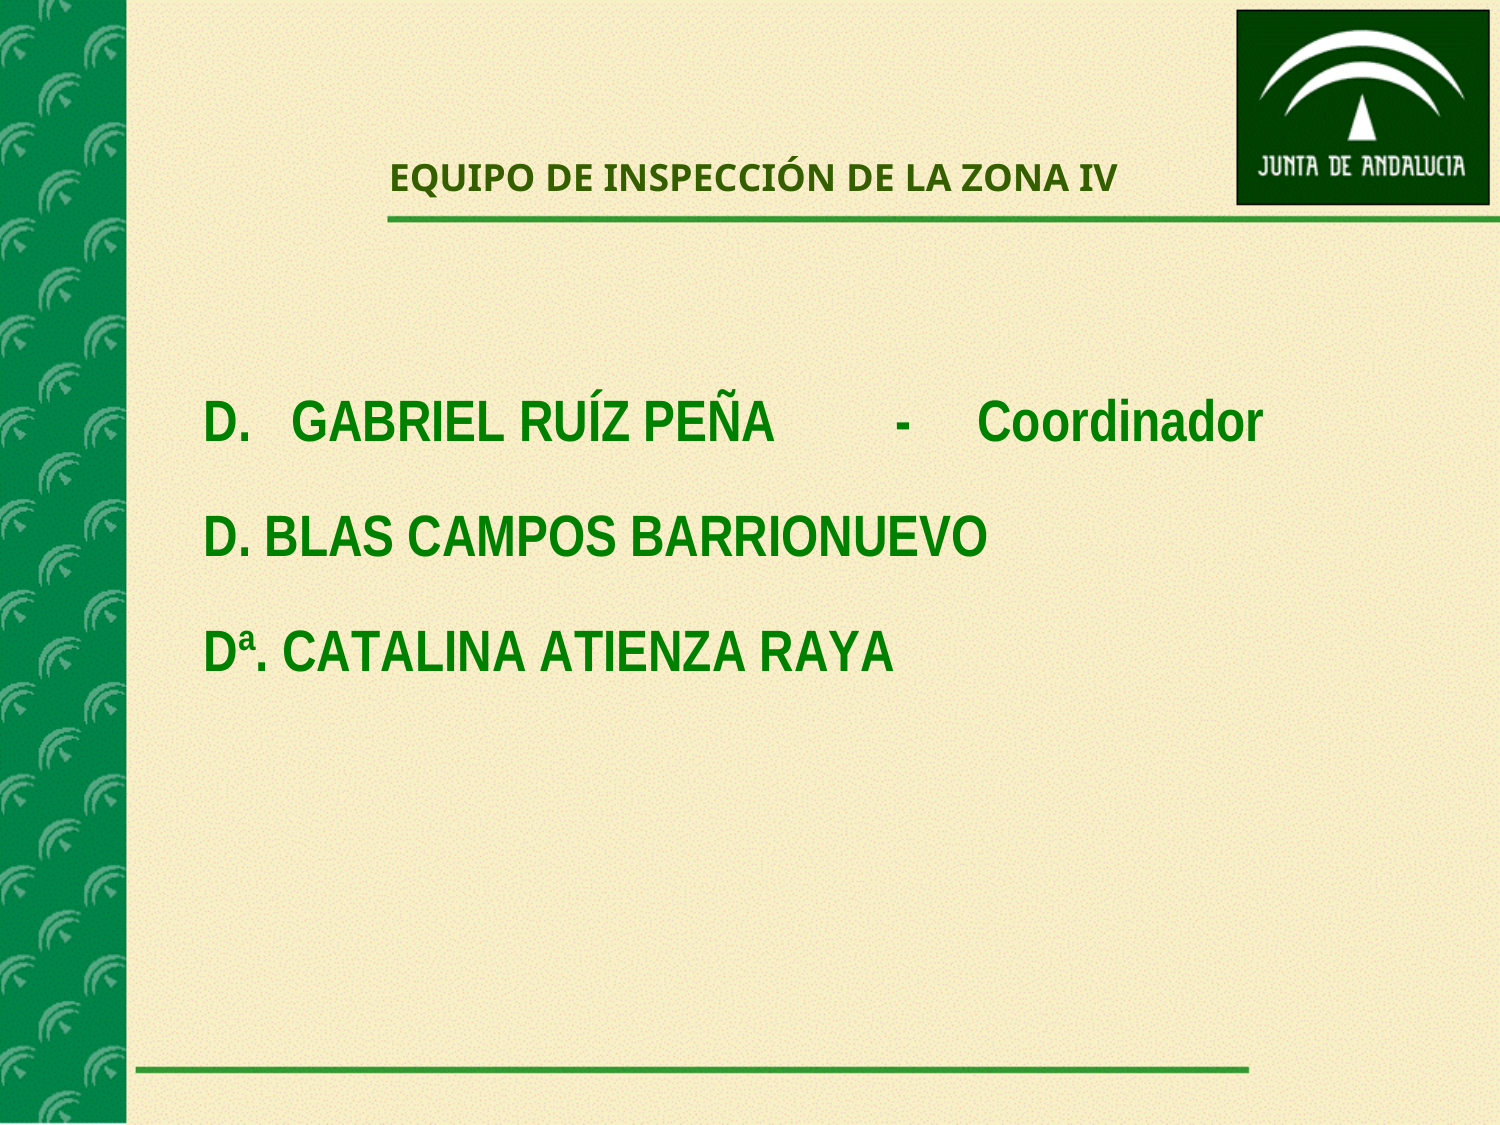

EQUIPO DE INSPECCIÓN DE LA ZONA IV
D. GABRIEL RUÍZ PEÑA - Coordinador
D. BLAS CAMPOS BARRIONUEVO
Dª. CATALINA ATIENZA RAYA